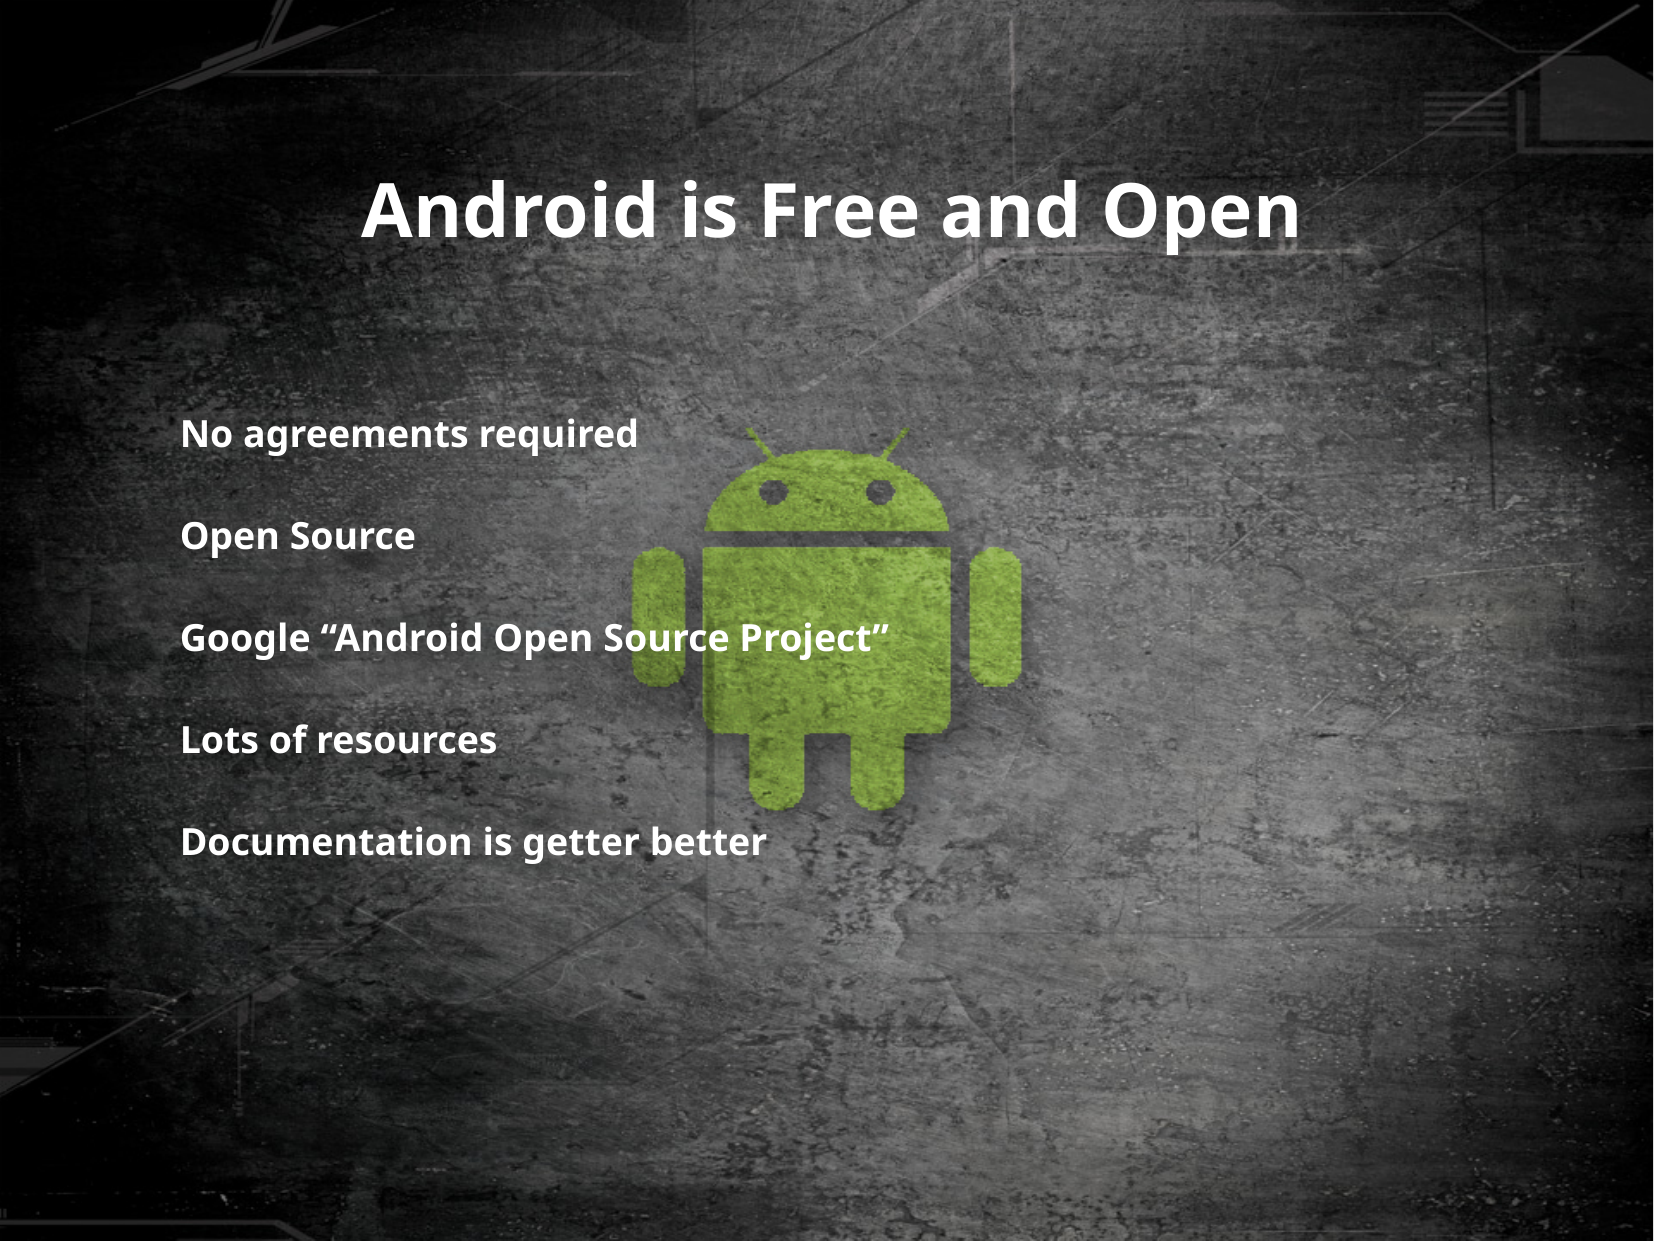

Android is Free and Open
No agreements required
Open Source
Google “Android Open Source Project”
Lots of resources
Documentation is getter better